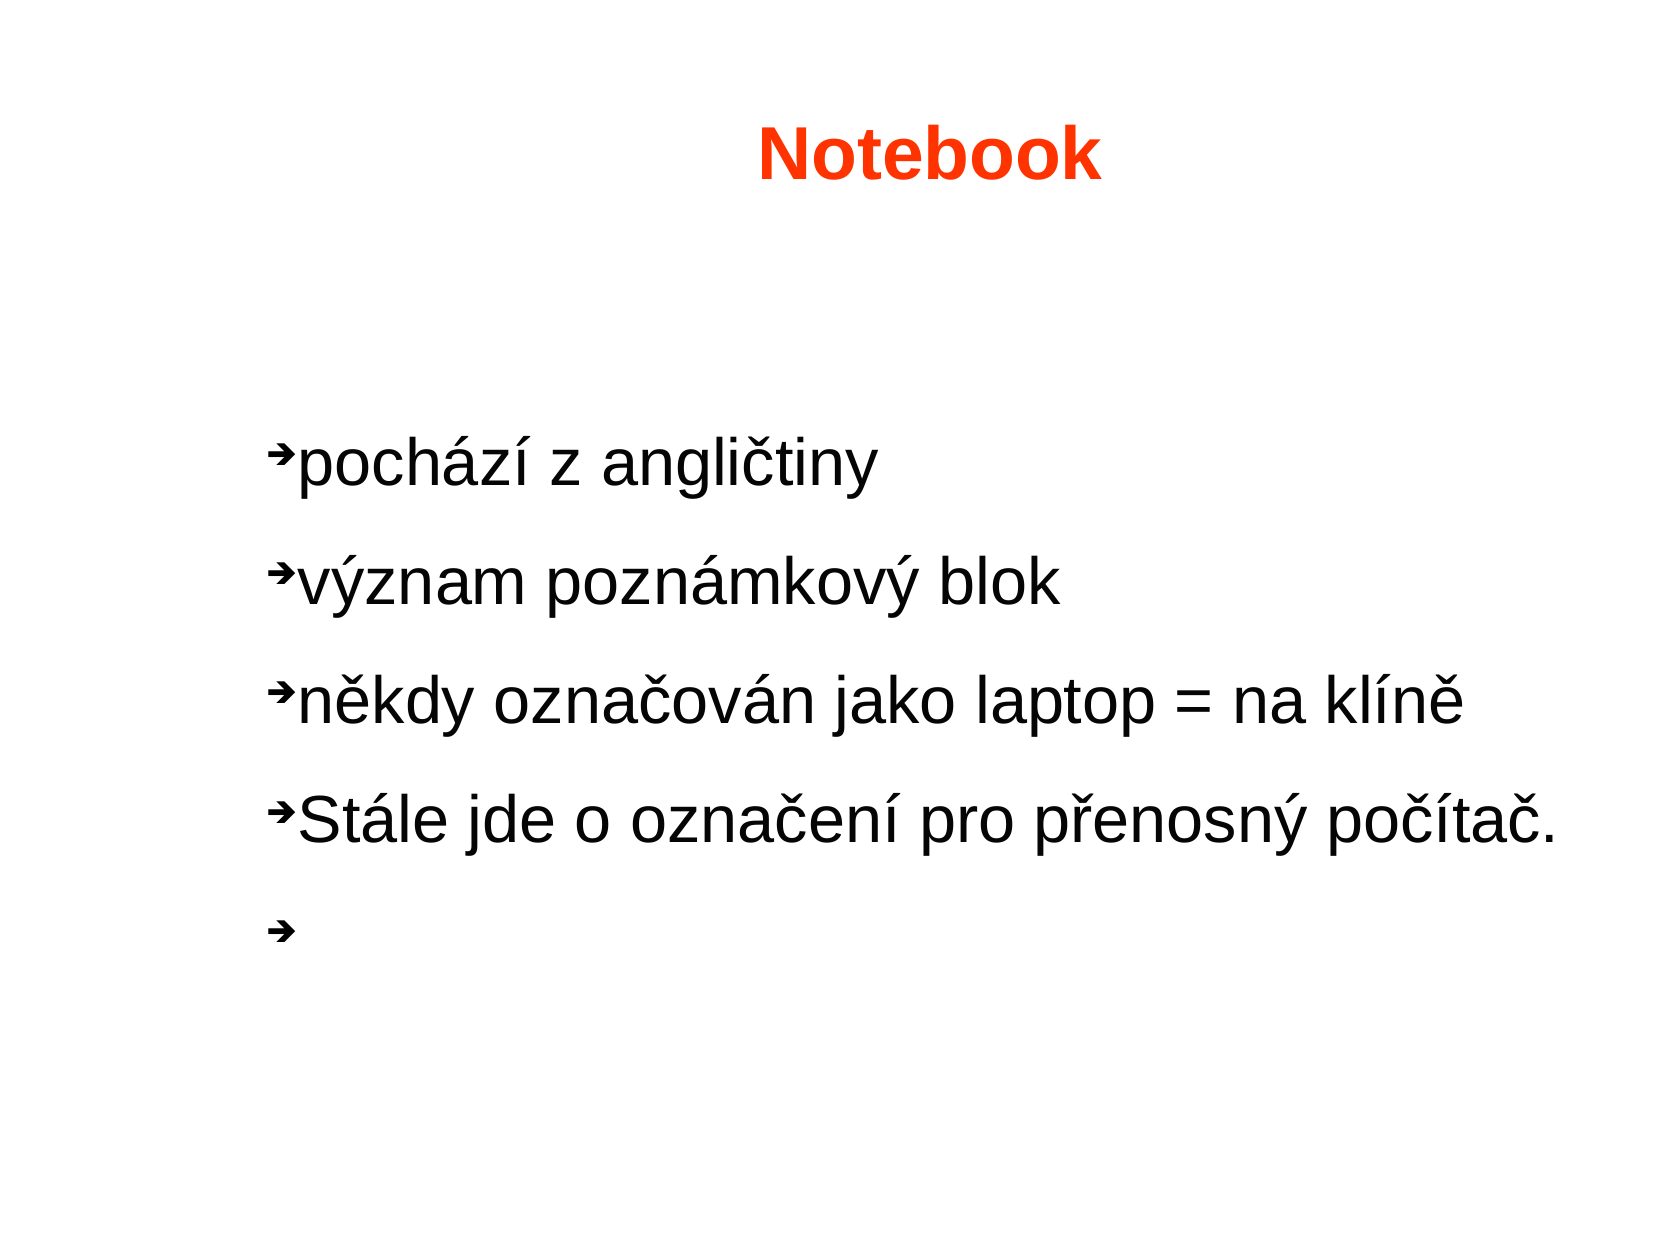

# Notebook
pochází z angličtiny
význam poznámkový blok
někdy označován jako laptop = na klíně
Stále jde o označení pro přenosný počítač.